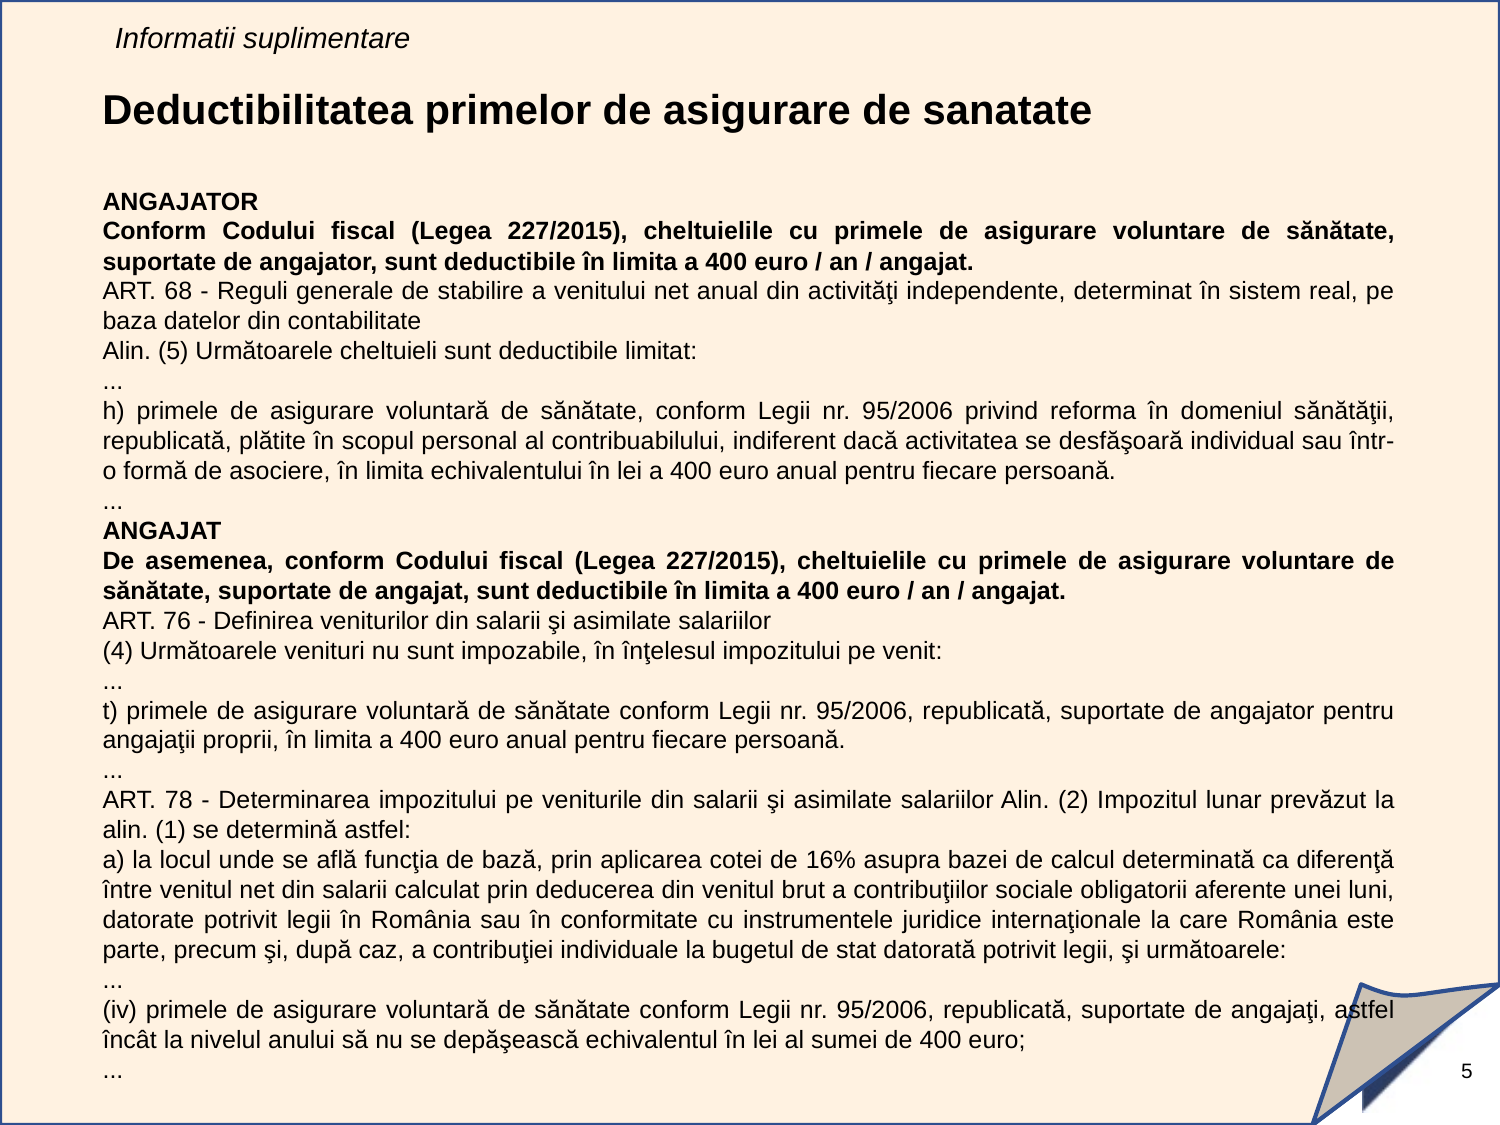

Informatii suplimentare
Deductibilitatea primelor de asigurare de sanatate
ANGAJATOR
Conform Codului fiscal (Legea 227/2015), cheltuielile cu primele de asigurare voluntare de sănătate, suportate de angajator, sunt deductibile în limita a 400 euro / an / angajat.
ART. 68 - Reguli generale de stabilire a venitului net anual din activităţi independente, determinat în sistem real, pe baza datelor din contabilitate
Alin. (5) Următoarele cheltuieli sunt deductibile limitat:
...
h) primele de asigurare voluntară de sănătate, conform Legii nr. 95/2006 privind reforma în domeniul sănătăţii, republicată, plătite în scopul personal al contribuabilului, indiferent dacă activitatea se desfăşoară individual sau într-o formă de asociere, în limita echivalentului în lei a 400 euro anual pentru fiecare persoană.
...
ANGAJAT
De asemenea, conform Codului fiscal (Legea 227/2015), cheltuielile cu primele de asigurare voluntare de sănătate, suportate de angajat, sunt deductibile în limita a 400 euro / an / angajat.
ART. 76 - Definirea veniturilor din salarii şi asimilate salariilor
(4) Următoarele venituri nu sunt impozabile, în înţelesul impozitului pe venit:
...
t) primele de asigurare voluntară de sănătate conform Legii nr. 95/2006, republicată, suportate de angajator pentru angajaţii proprii, în limita a 400 euro anual pentru fiecare persoană.
...
ART. 78 - Determinarea impozitului pe veniturile din salarii şi asimilate salariilor Alin. (2) Impozitul lunar prevăzut la alin. (1) se determină astfel:
a) la locul unde se află funcţia de bază, prin aplicarea cotei de 16% asupra bazei de calcul determinată ca diferenţă între venitul net din salarii calculat prin deducerea din venitul brut a contribuţiilor sociale obligatorii aferente unei luni, datorate potrivit legii în România sau în conformitate cu instrumentele juridice internaţionale la care România este parte, precum şi, după caz, a contribuţiei individuale la bugetul de stat datorată potrivit legii, şi următoarele:
...
(iv) primele de asigurare voluntară de sănătate conform Legii nr. 95/2006, republicată, suportate de angajaţi, astfel încât la nivelul anului să nu se depăşească echivalentul în lei al sumei de 400 euro;
...